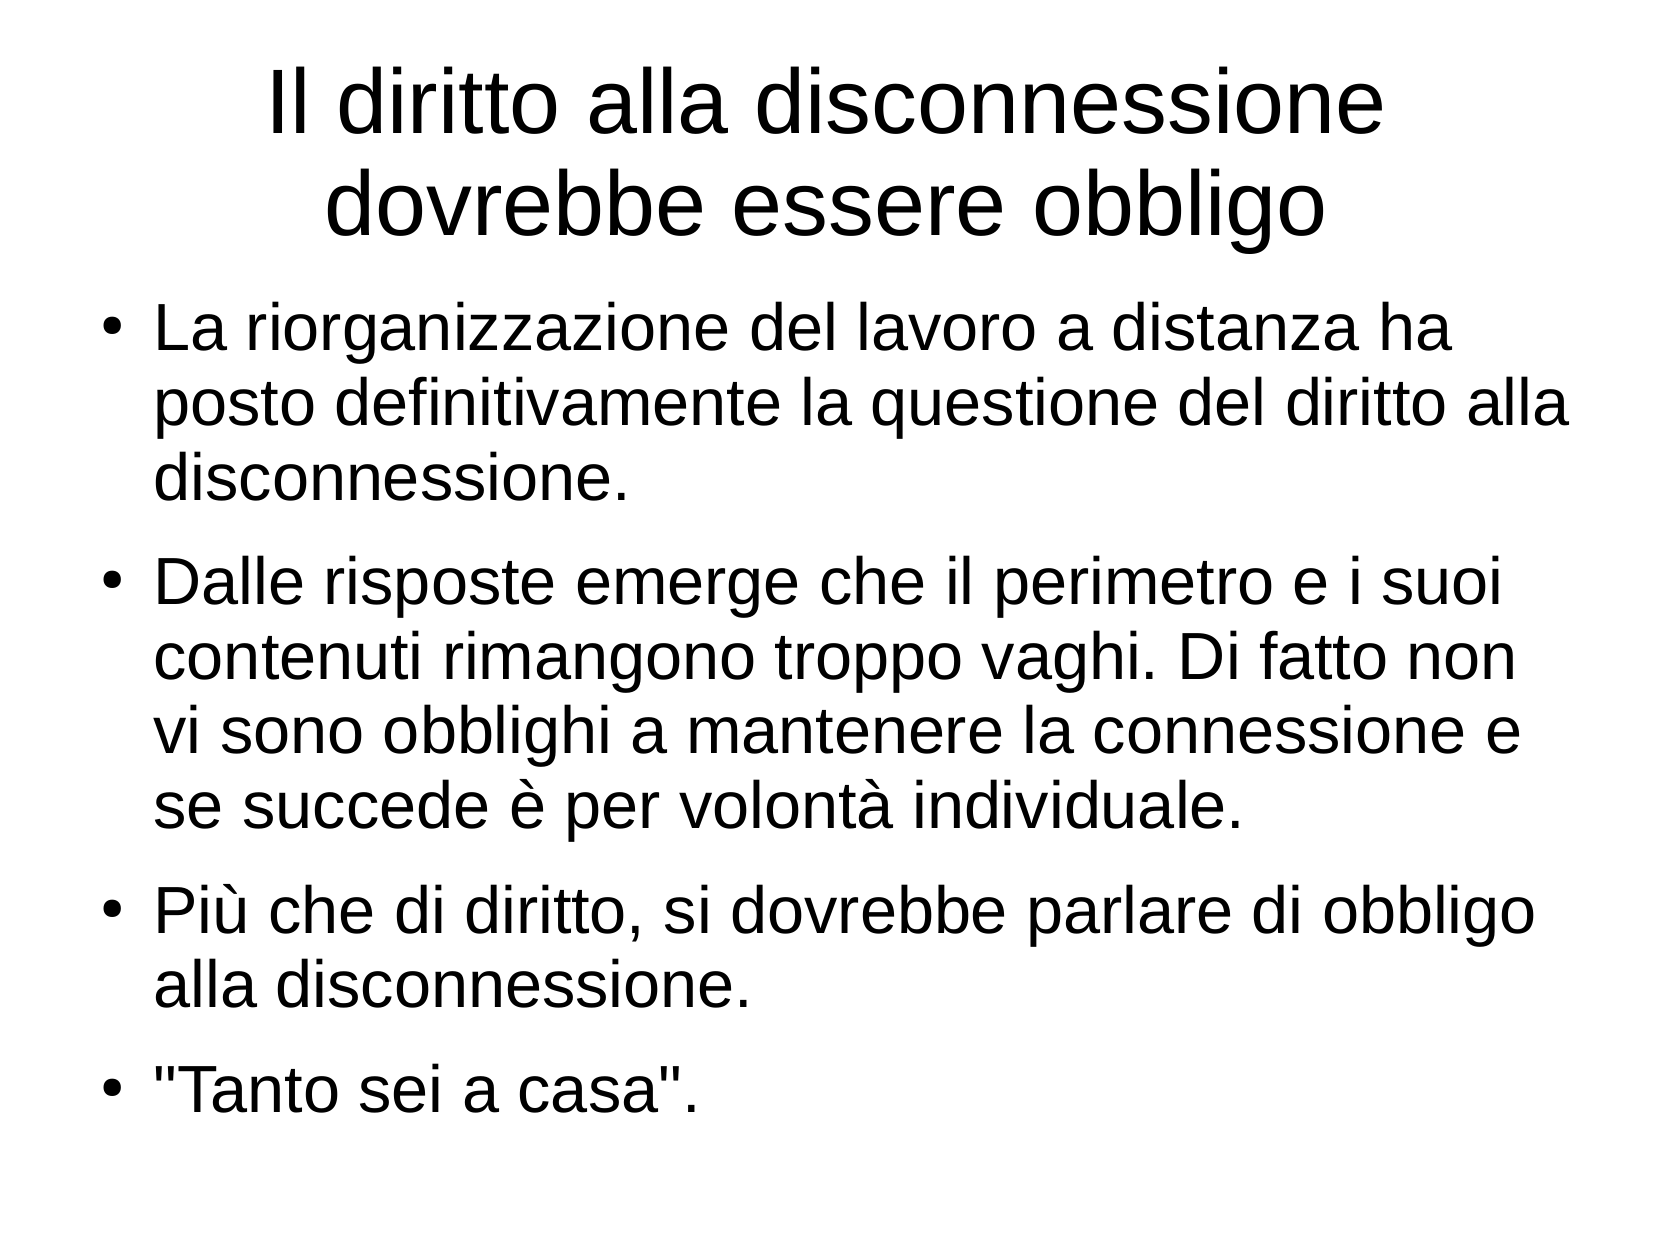

# Il diritto alla disconnessione dovrebbe essere obbligo
La riorganizzazione del lavoro a distanza ha posto definitivamente la questione del diritto alla disconnessione.
Dalle risposte emerge che il perimetro e i suoi contenuti rimangono troppo vaghi. Di fatto non vi sono obblighi a mantenere la connessione e se succede è per volontà individuale.
Più che di diritto, si dovrebbe parlare di obbligo alla disconnessione.
"Tanto sei a casa".